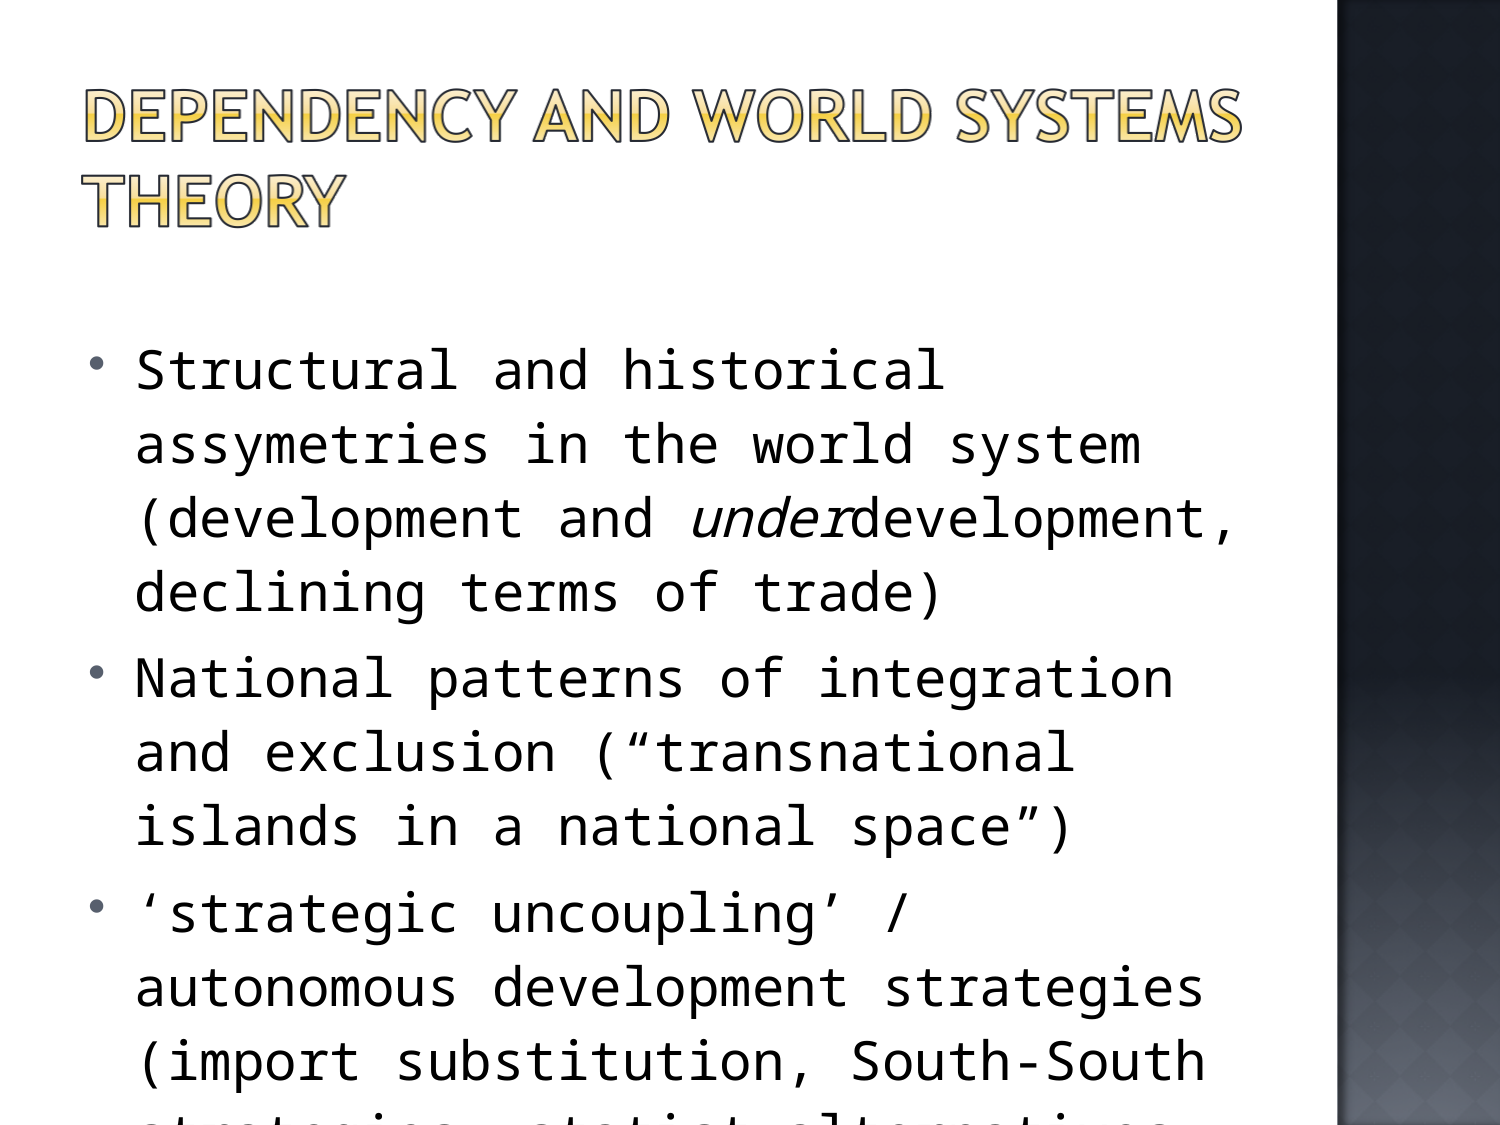

# Structural and historical assymetries in the world system (development and underdevelopment, declining terms of trade)
National patterns of integration and exclusion (“transnational islands in a national space”)
‘strategic uncoupling’ / autonomous development strategies (import substitution, South-South strategies, statist alternatives, etc.)